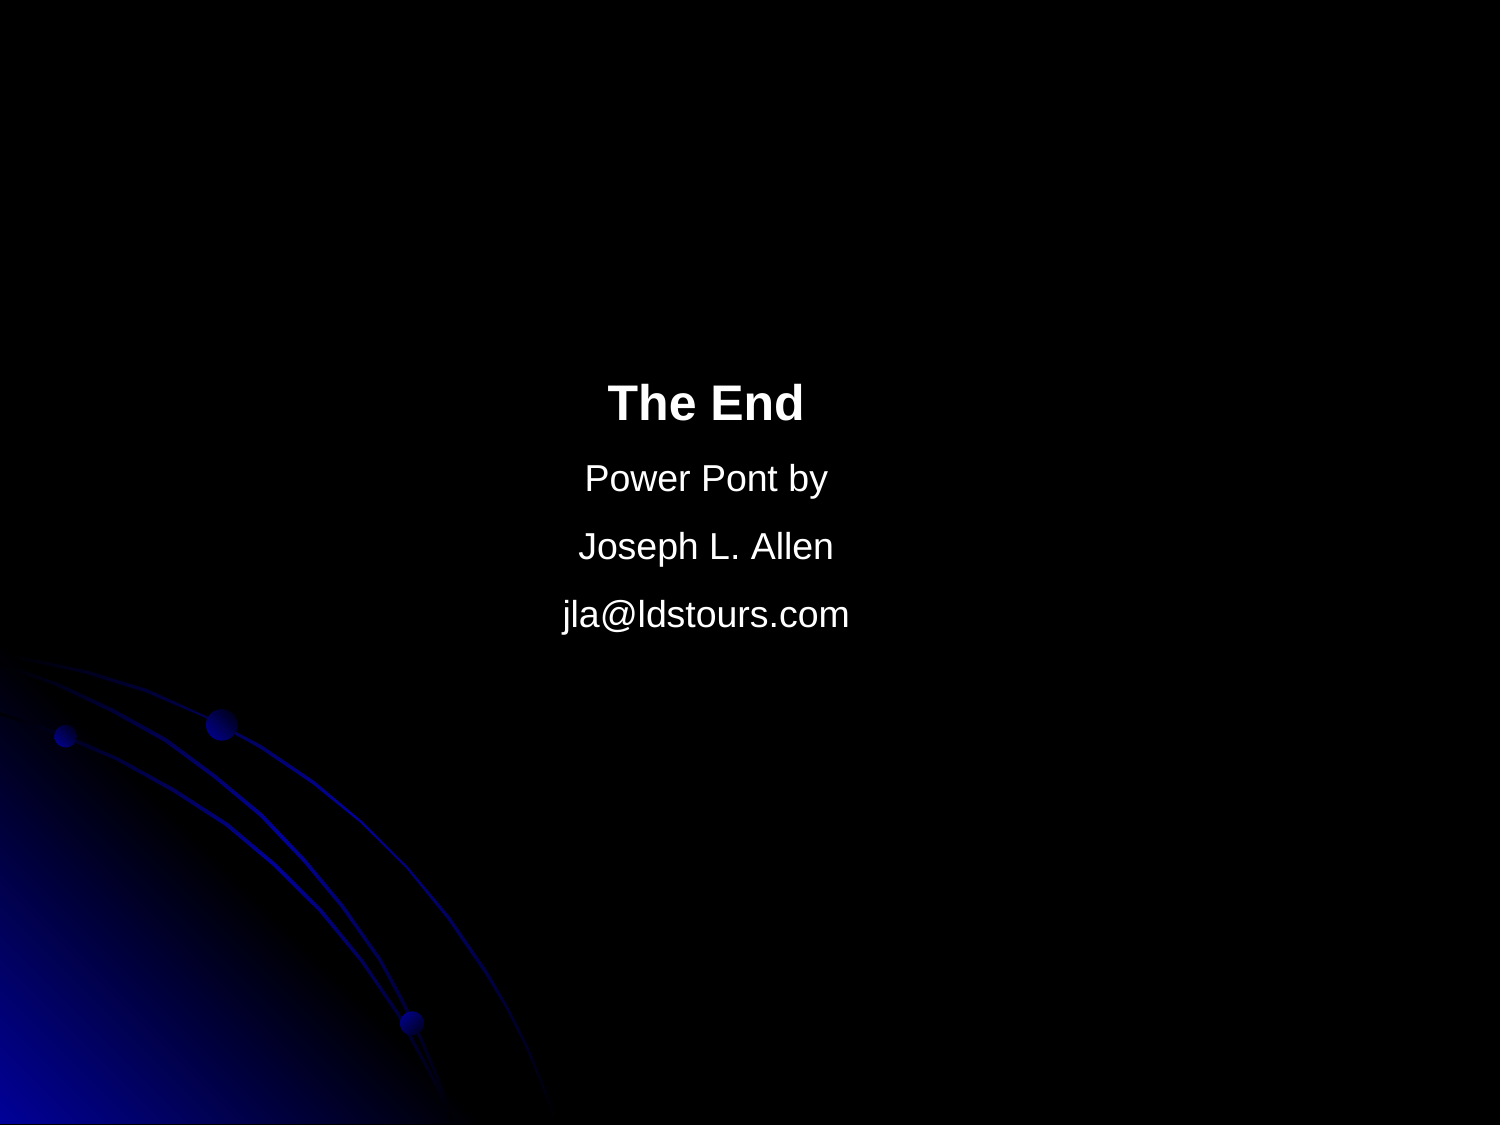

The End
Power Pont by
Joseph L. Allen
jla@ldstours.com